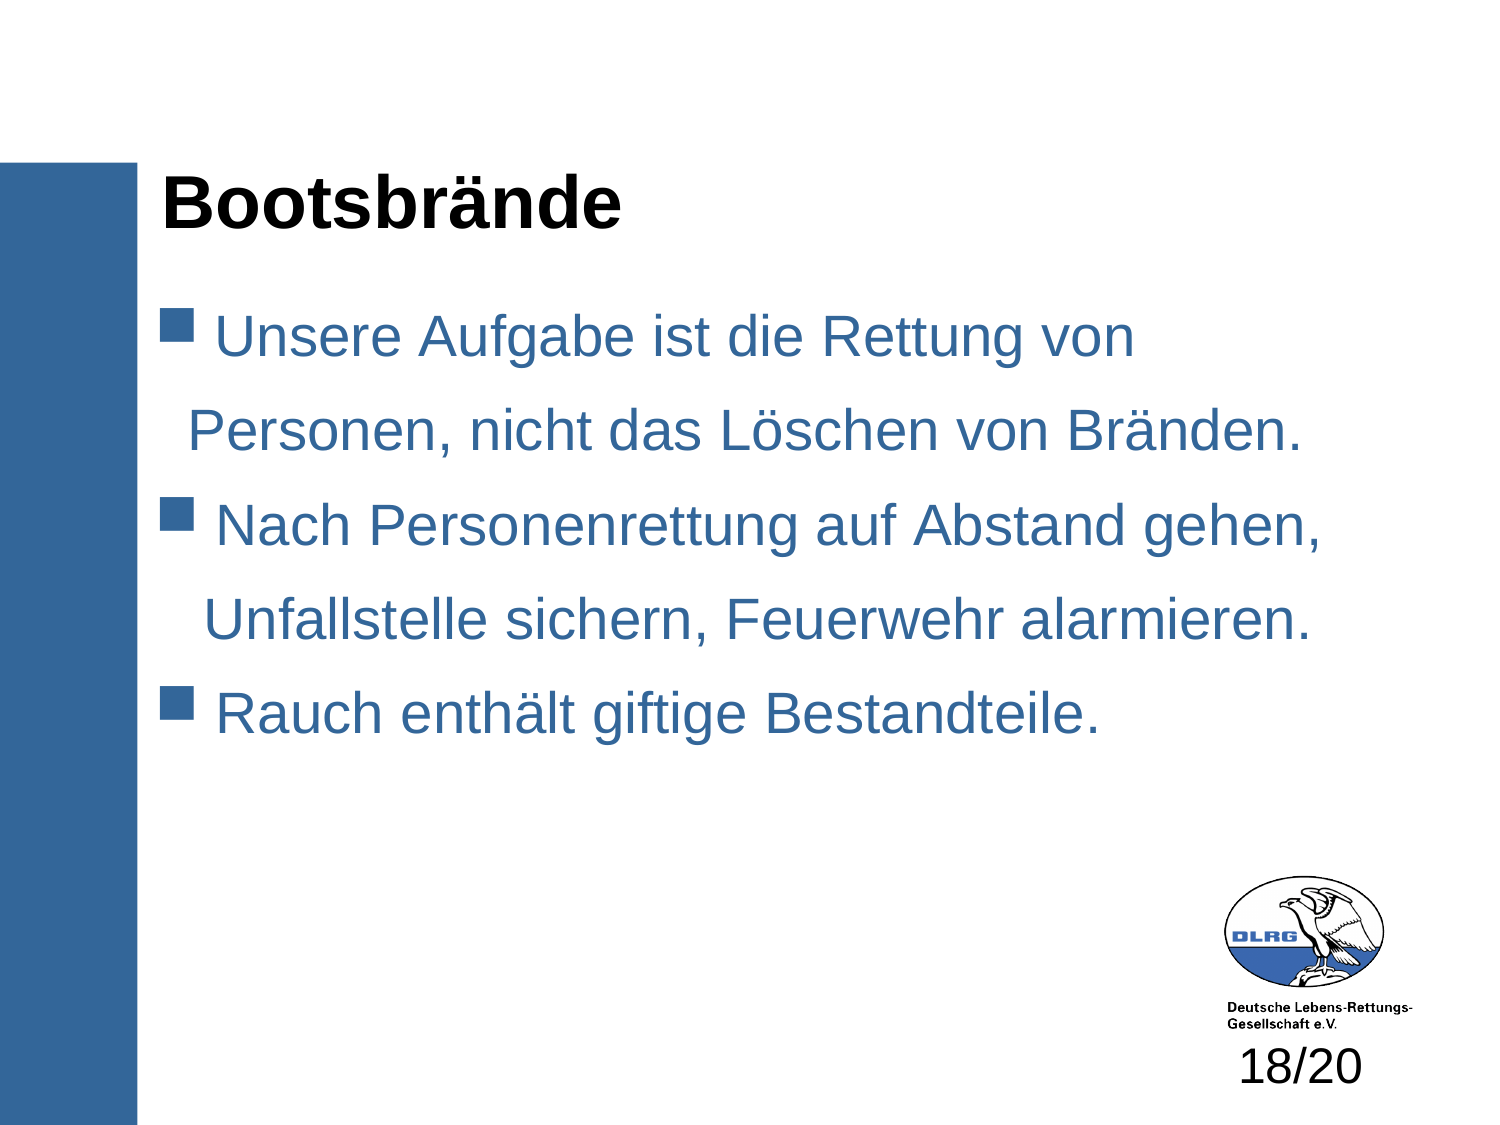

Bootsbrände
 Unsere Aufgabe ist die Rettung von Personen, nicht das Löschen von Bränden.
 Nach Personenrettung auf Abstand gehen, Unfallstelle sichern, Feuerwehr alarmieren.
 Rauch enthält giftige Bestandteile.